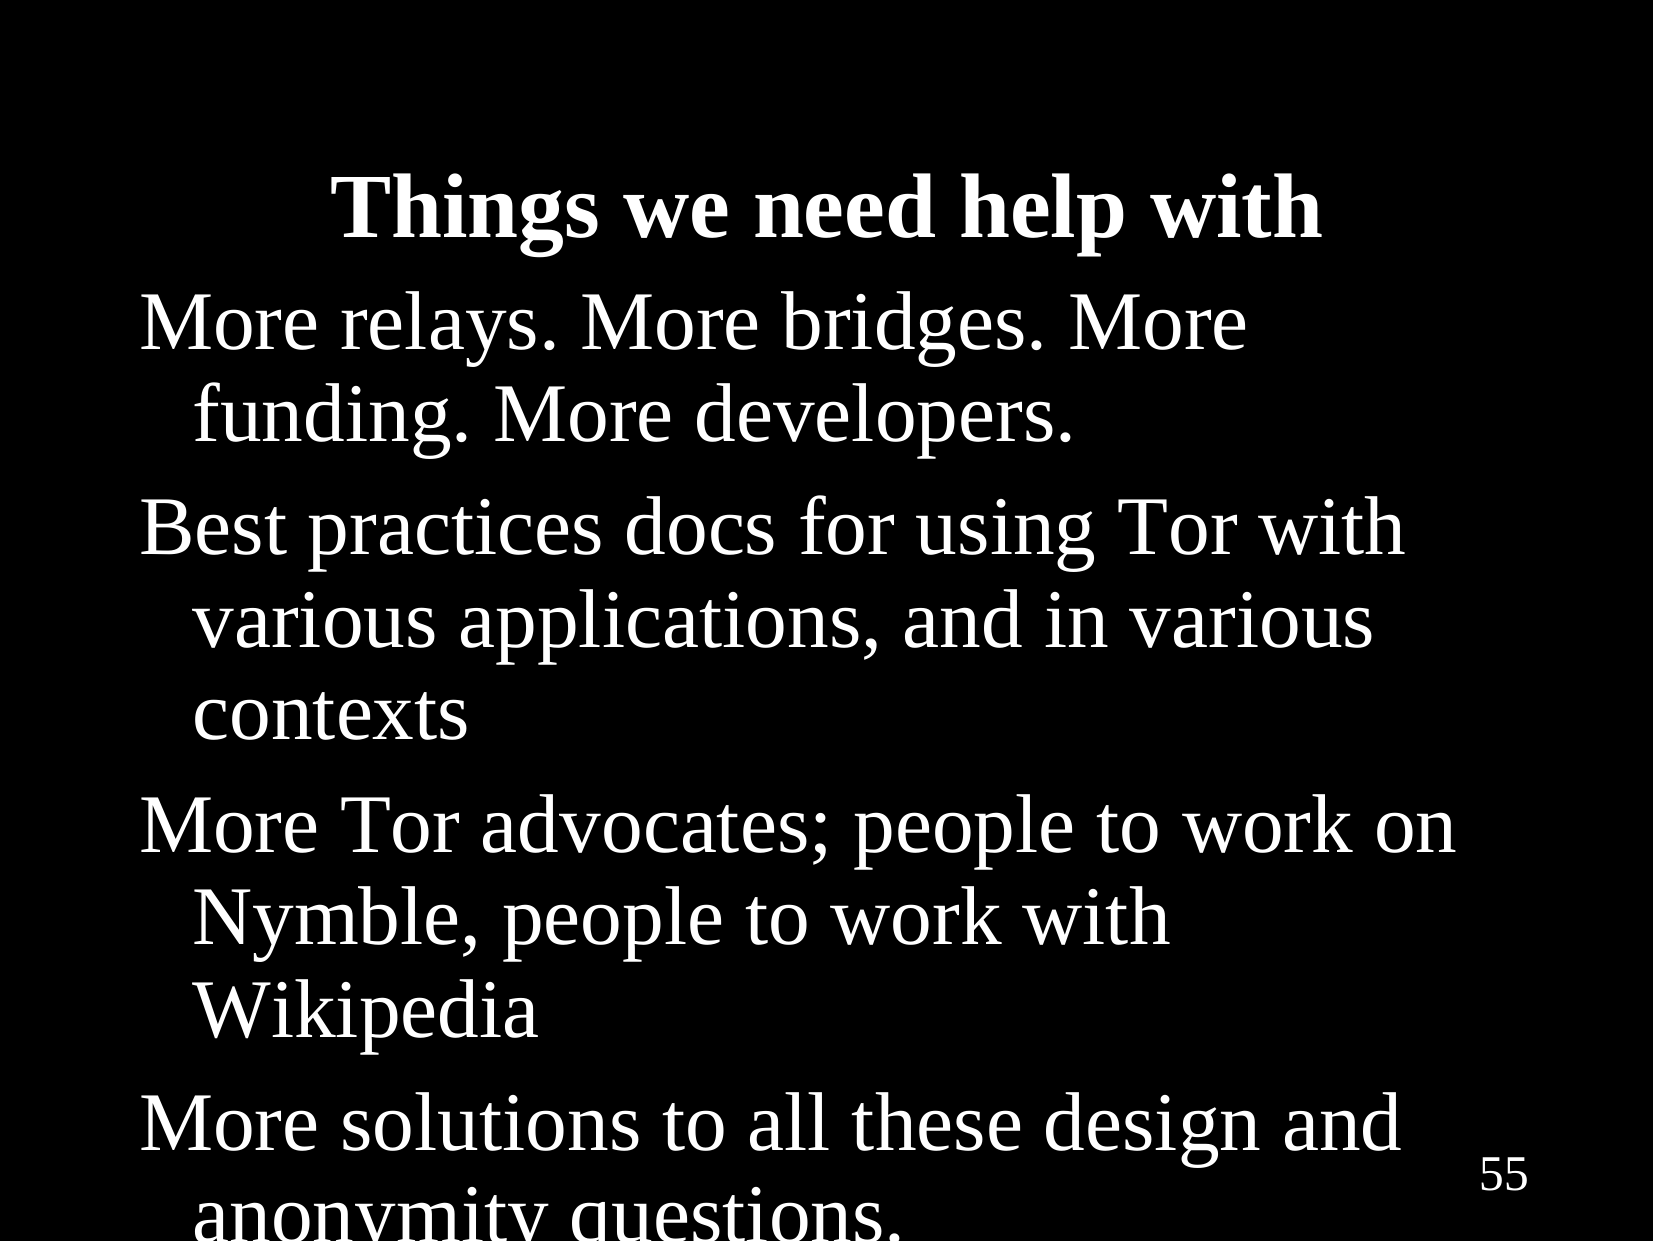

# Things we need help with
More relays. More bridges. More funding. More developers.
Best practices docs for using Tor with various applications, and in various contexts
More Tor advocates; people to work on Nymble, people to work with Wikipedia
More solutions to all these design and anonymity questions.
Do you know the perfect Tor exec dir?